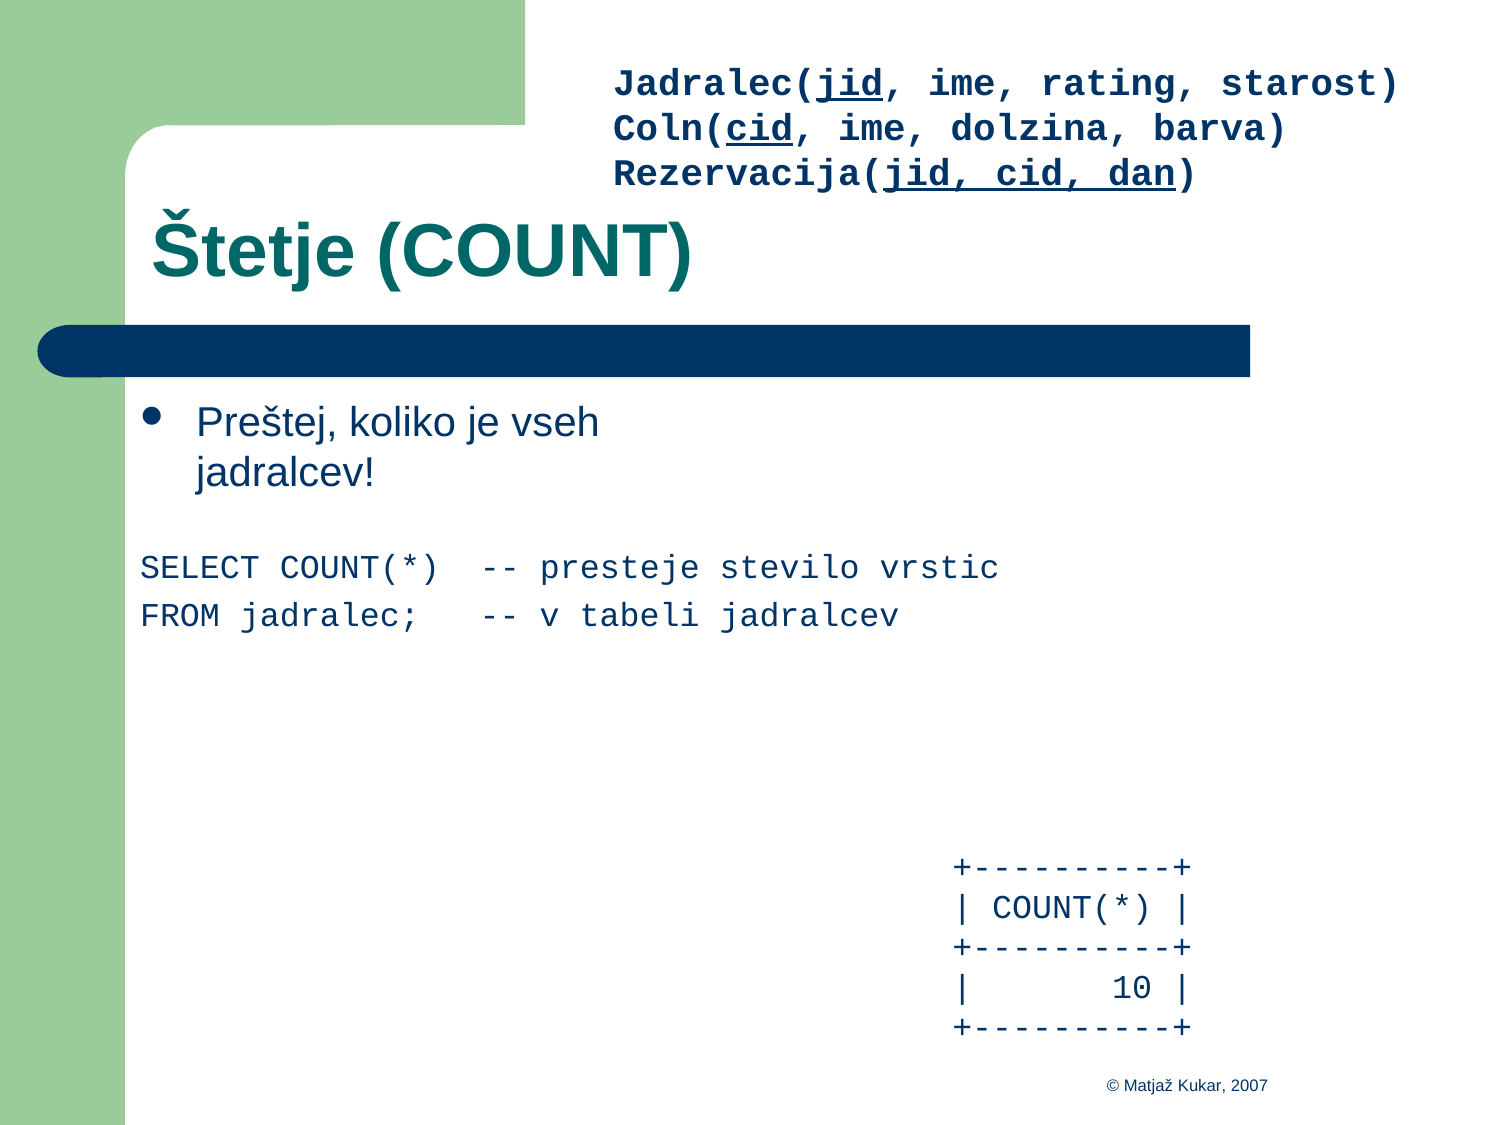

Jadralec(jid, ime, rating, starost)
Coln(cid, ime, dolzina, barva)
Rezervacija(jid, cid, dan)
# Štetje (COUNT)
Preštej, koliko je vseh jadralcev!
SELECT COUNT(*) -- presteje stevilo vrstic
FROM jadralec; -- v tabeli jadralcev
+----------+
| COUNT(*) |
+----------+
| 10 |
+----------+
© Matjaž Kukar, 2007